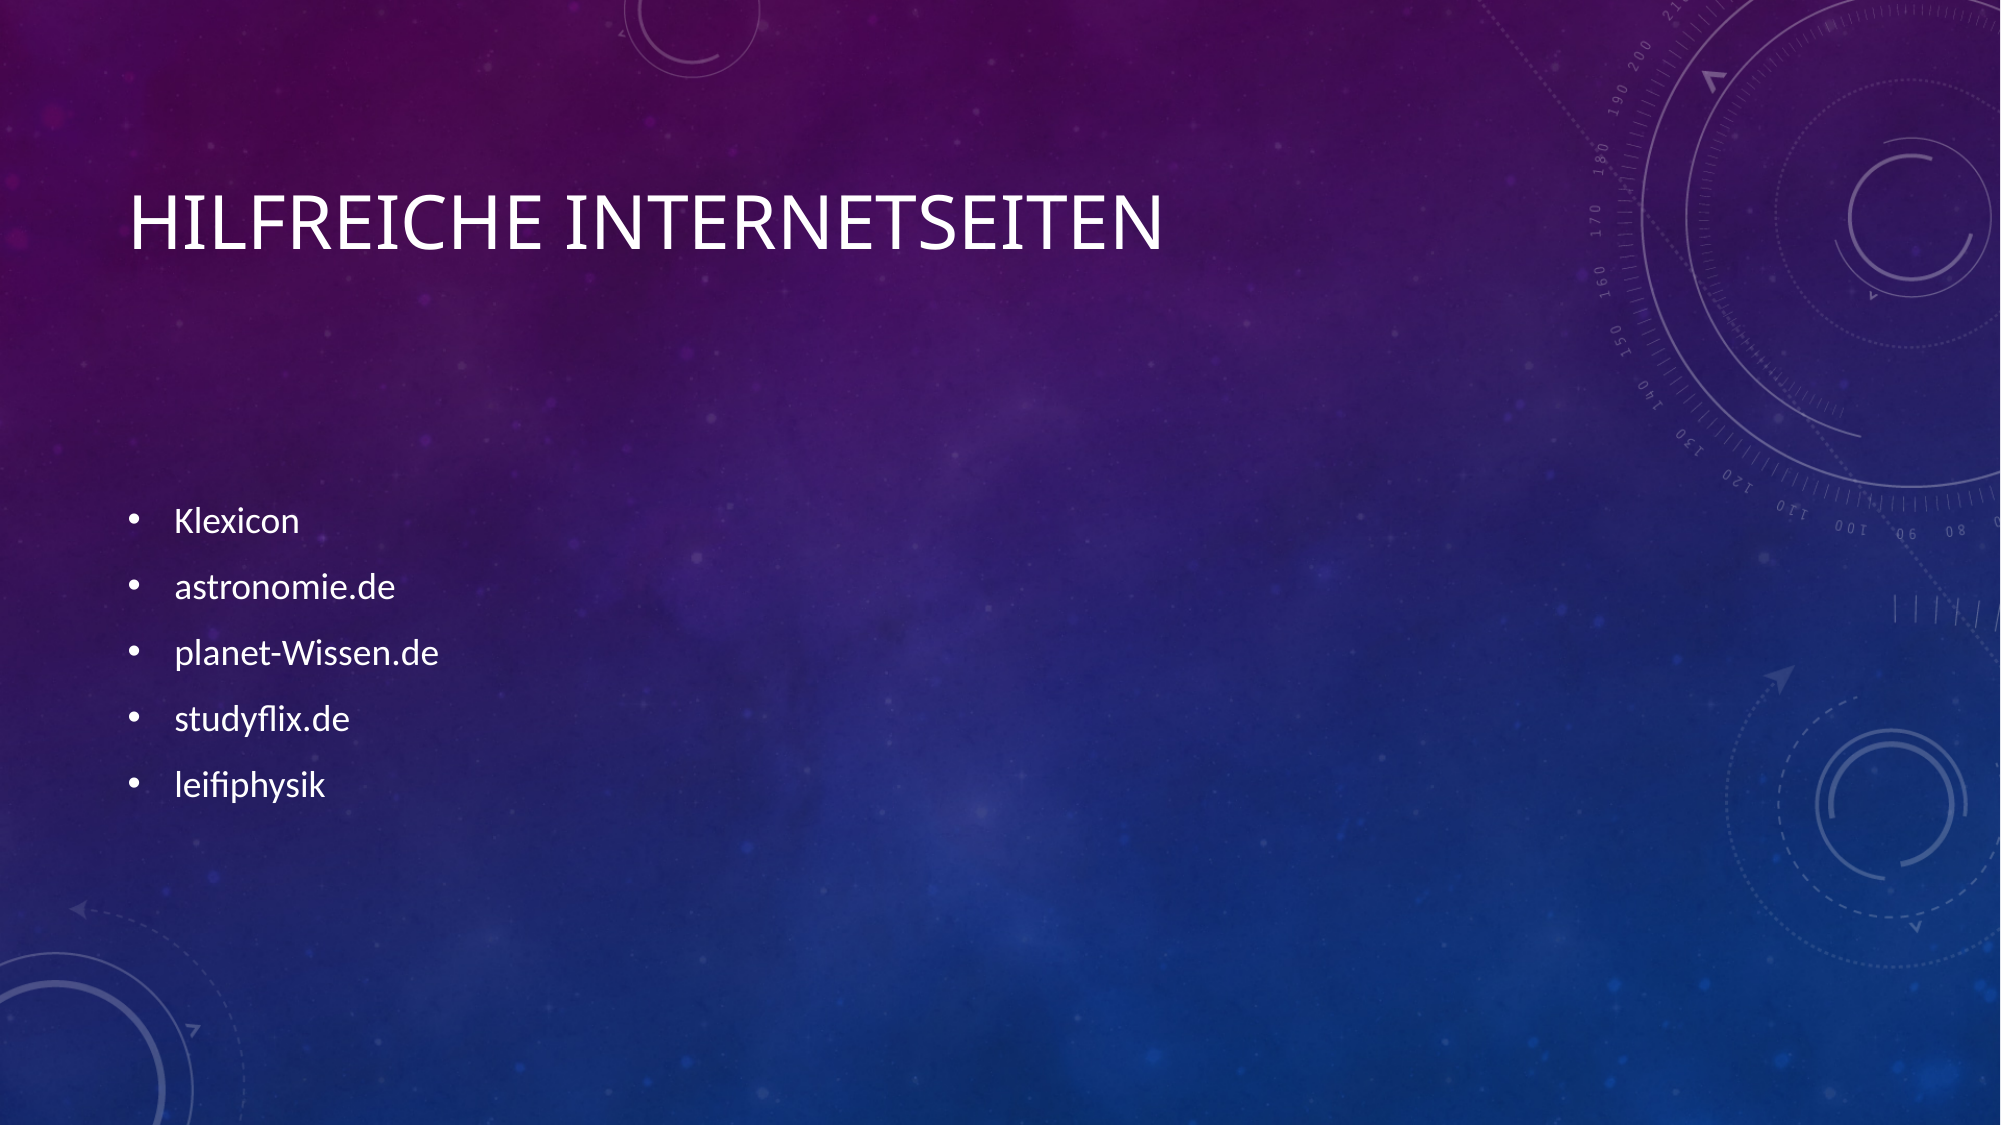

# Hilfreiche Internetseiten
Klexicon
astronomie.de
planet-Wissen.de
studyflix.de
leifiphysik